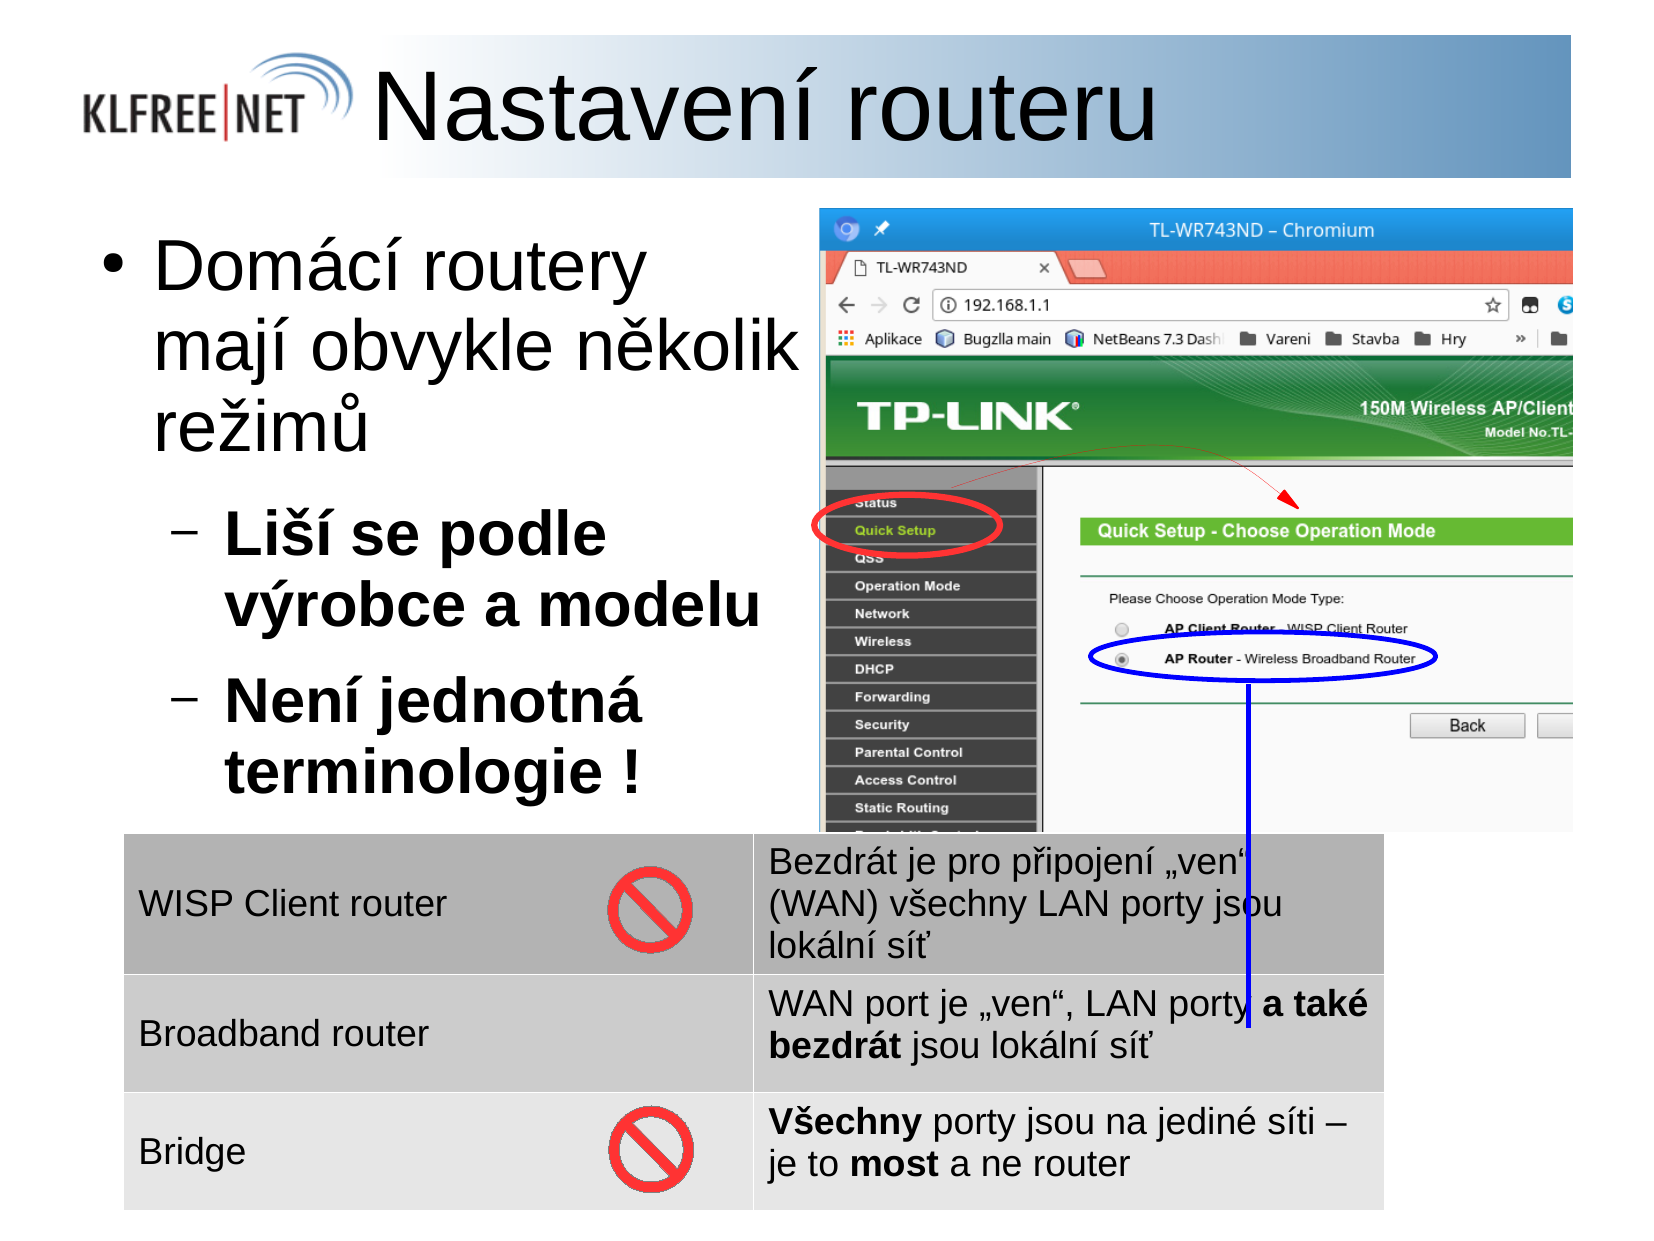

# Nastavení routeru
Domácí routery
mají obvykle několik režimů
Liší se podle výrobce a modelu
Není jednotná terminologie !
| WISP Client router | Bezdrát je pro připojení „ven“ (WAN) všechny LAN porty jsou lokální síť |
| --- | --- |
| Broadband router | WAN port je „ven“, LAN porty a také bezdrát jsou lokální síť |
| Bridge | Všechny porty jsou na jediné síti – je to most a ne router |